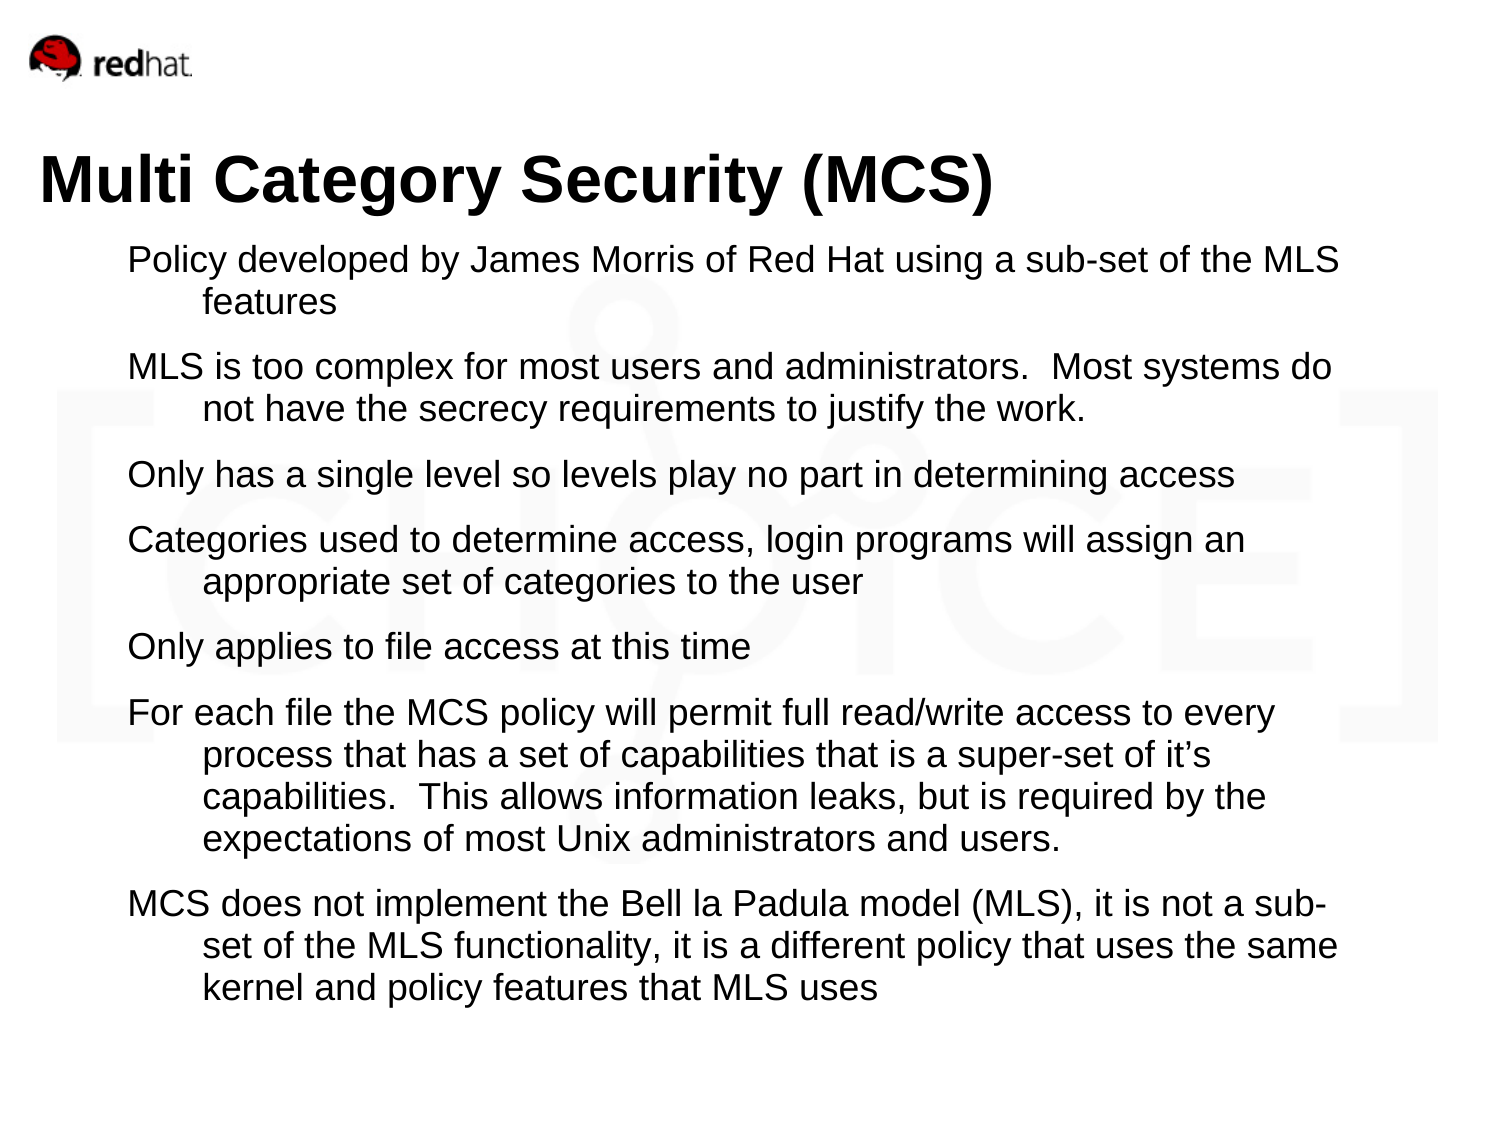

# Multi Category Security (MCS)
Policy developed by James Morris of Red Hat using a sub-set of the MLS features
MLS is too complex for most users and administrators. Most systems do not have the secrecy requirements to justify the work.
Only has a single level so levels play no part in determining access
Categories used to determine access, login programs will assign an appropriate set of categories to the user
Only applies to file access at this time
For each file the MCS policy will permit full read/write access to every process that has a set of capabilities that is a super-set of it’s capabilities. This allows information leaks, but is required by the expectations of most Unix administrators and users.
MCS does not implement the Bell la Padula model (MLS), it is not a sub-set of the MLS functionality, it is a different policy that uses the same kernel and policy features that MLS uses